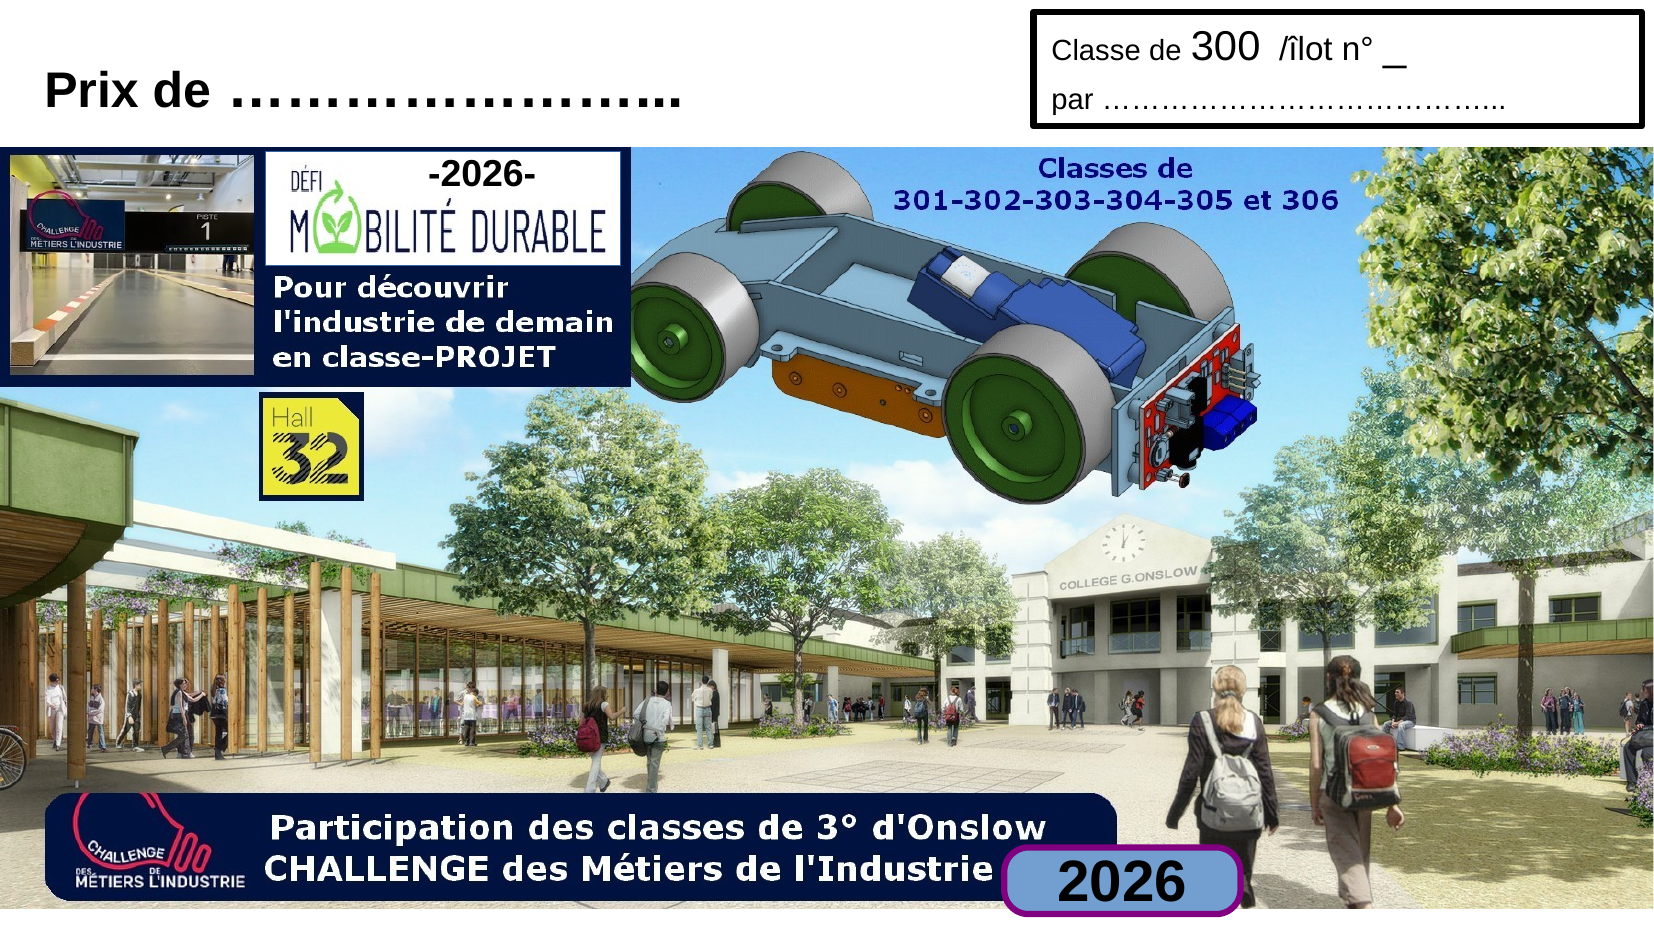

Classe de 300 /îlot n° _
par …………………………………...
Prix de …………………...
-2026-
2026